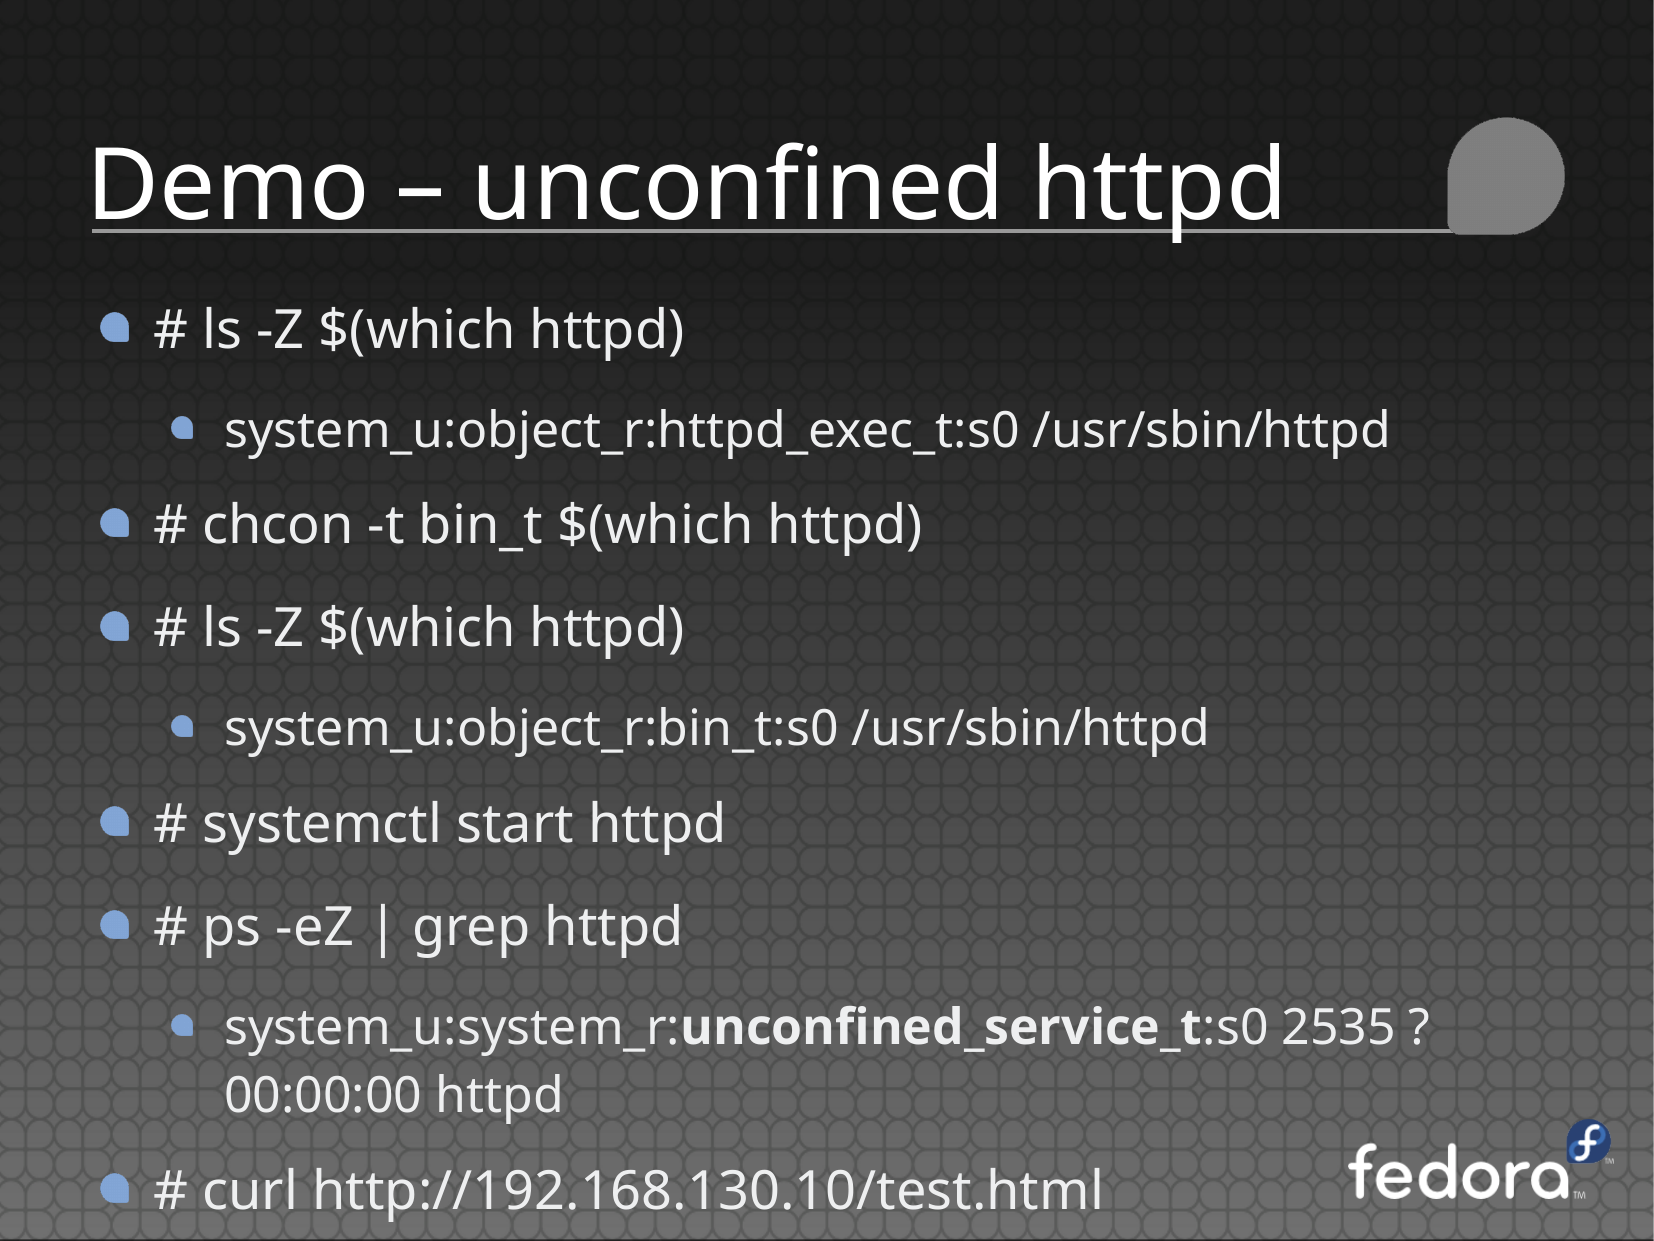

# Demo – unconfined httpd
# ls -Z $(which httpd)
system_u:object_r:httpd_exec_t:s0 /usr/sbin/httpd
# chcon -t bin_t $(which httpd)
# ls -Z $(which httpd)
system_u:object_r:bin_t:s0 /usr/sbin/httpd
# systemctl start httpd
# ps -eZ | grep httpd
system_u:system_r:unconfined_service_t:s0 2535 ? 00:00:00 httpd
# curl http://192.168.130.10/test.html
Testpage